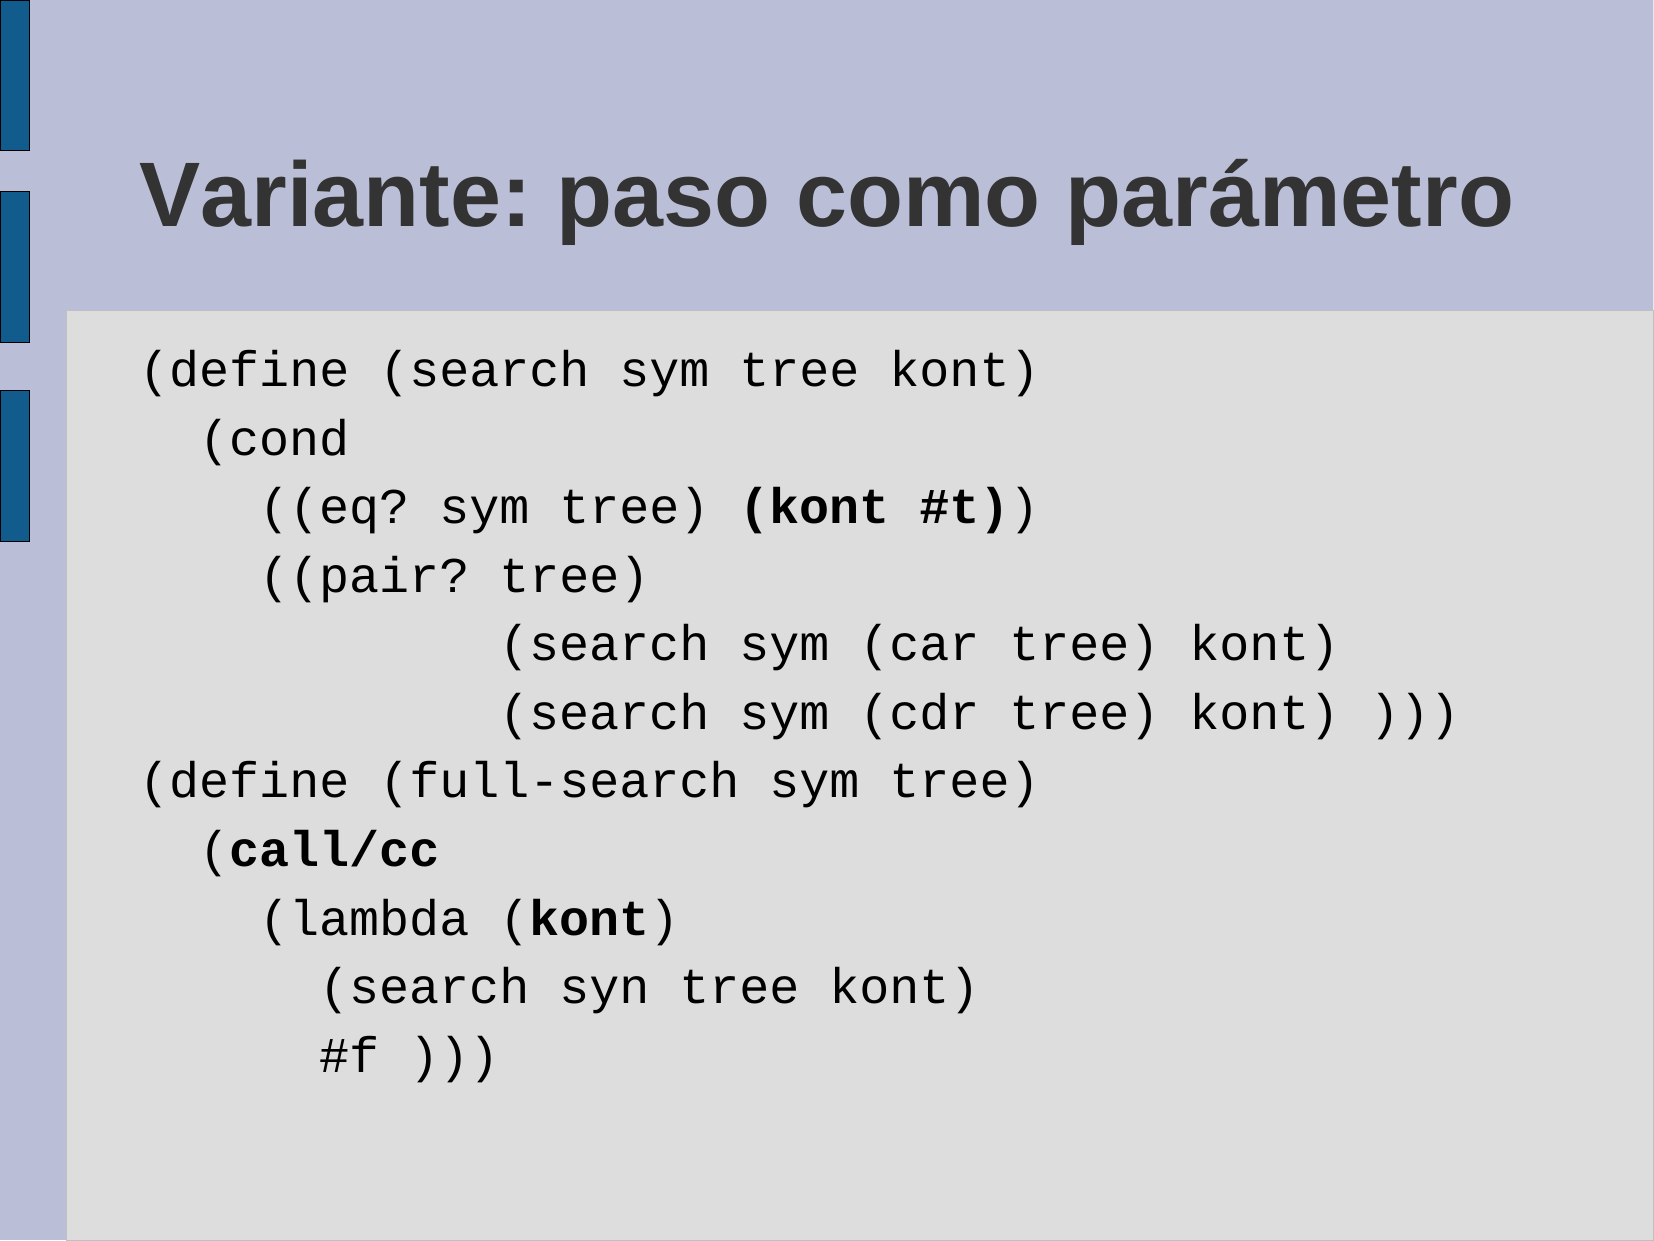

# Variante: paso como parámetro
(define (search sym tree kont)
 (cond
 ((eq? sym tree) (kont #t))
 ((pair? tree)
 (search sym (car tree) kont)
 (search sym (cdr tree) kont) )))
(define (full-search sym tree)
 (call/cc
 (lambda (kont)
 (search syn tree kont)
 #f )))